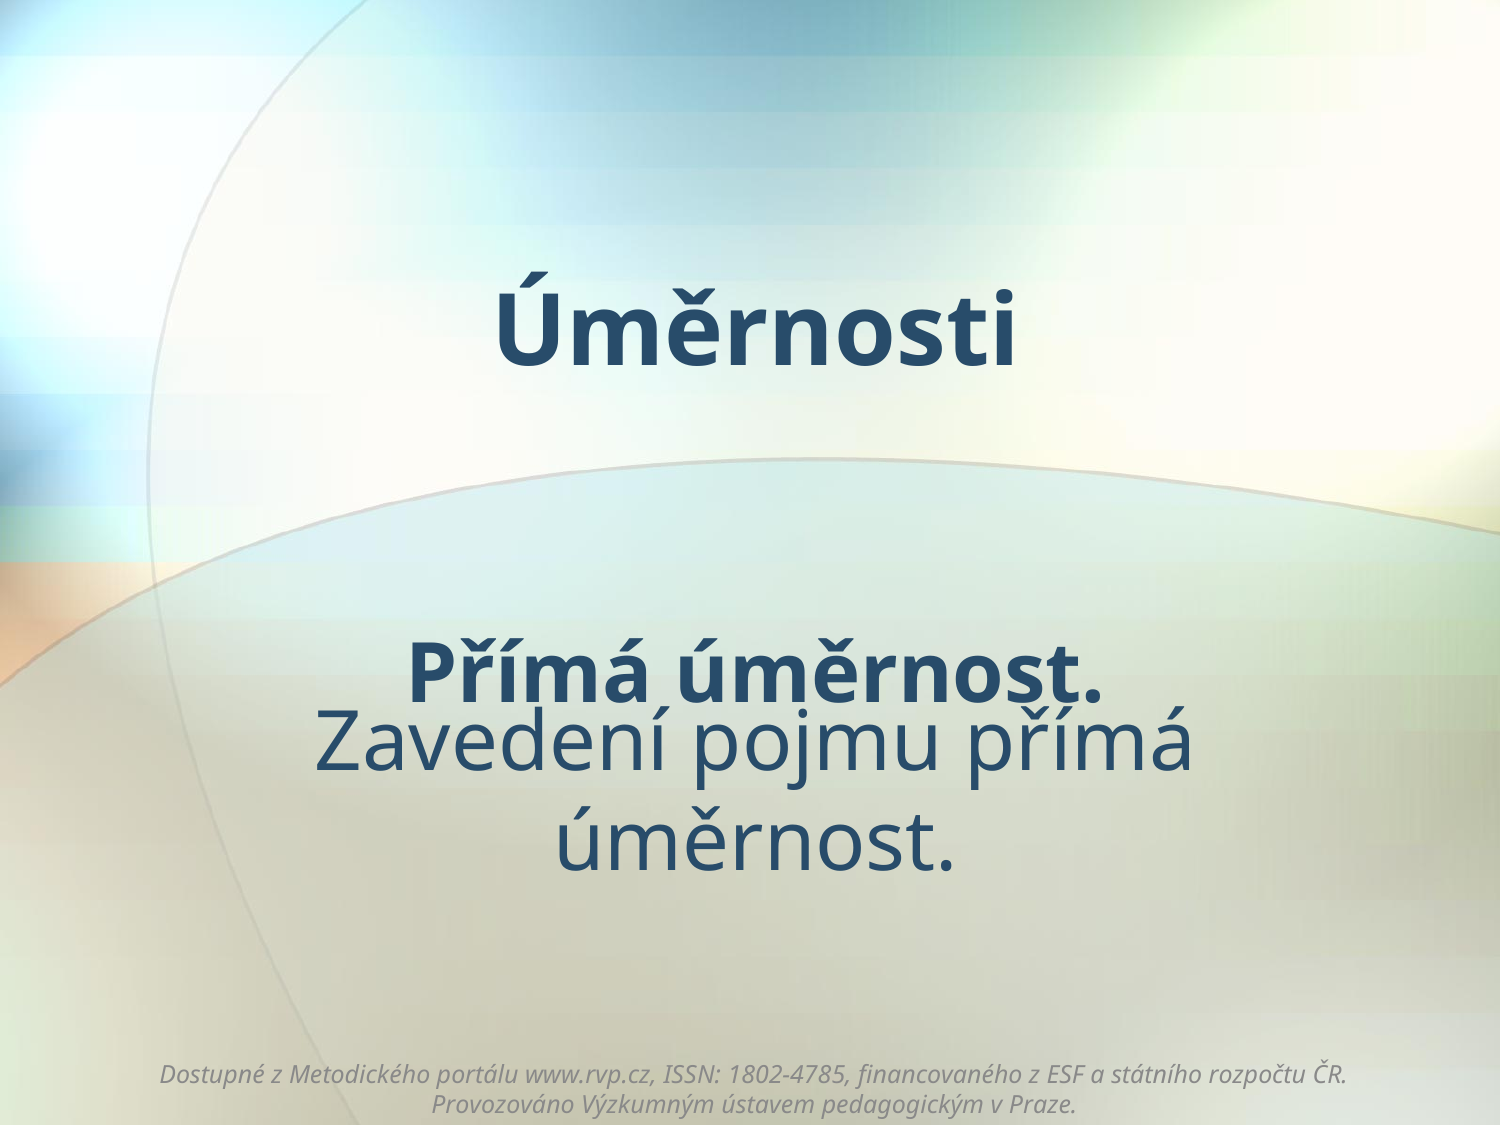

# Úměrnosti
Přímá úměrnost.
Zavedení pojmu přímá úměrnost.